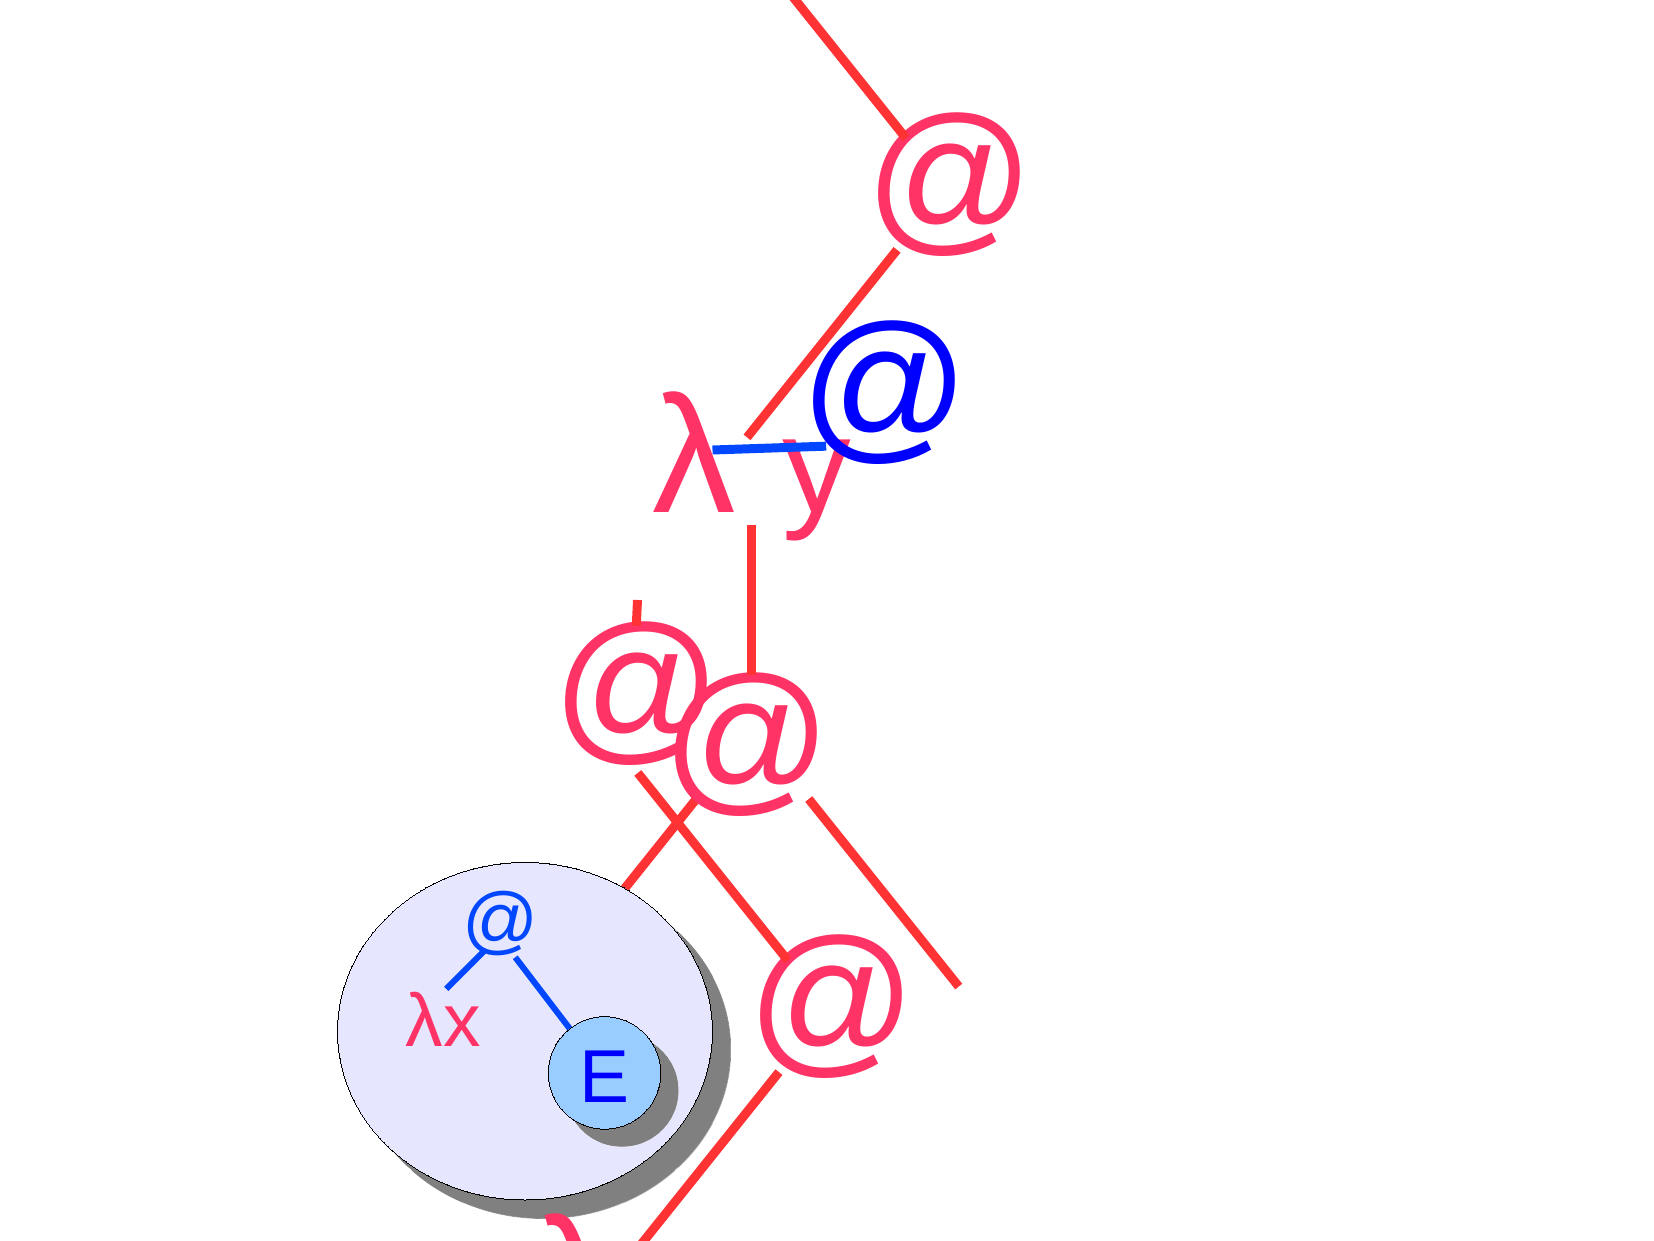

@
@
@
λ y
@
x
@
@
@
λ y
@
λx
E
E